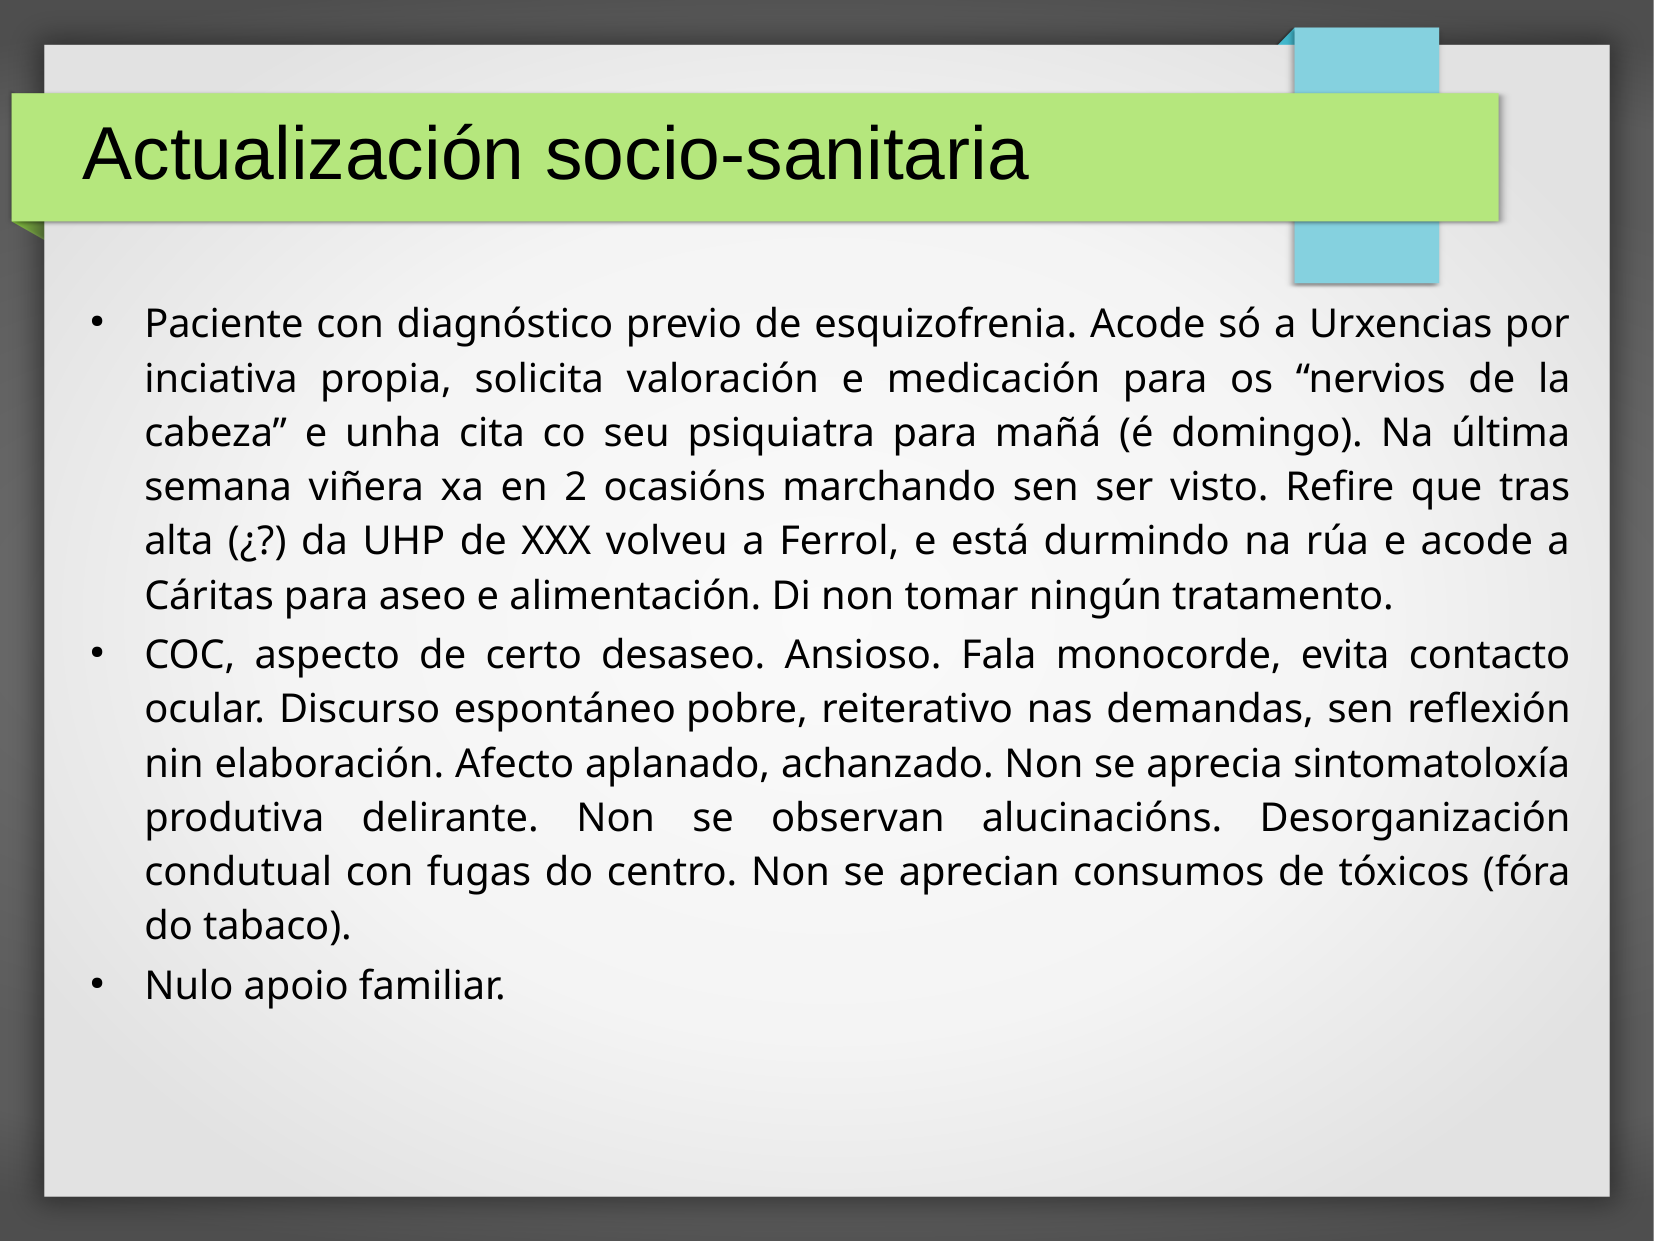

# Actualización socio-sanitaria
Paciente con diagnóstico previo de esquizofrenia. Acode só a Urxencias por inciativa propia, solicita valoración e medicación para os “nervios de la cabeza” e unha cita co seu psiquiatra para mañá (é domingo). Na última semana viñera xa en 2 ocasións marchando sen ser visto. Refire que tras alta (¿?) da UHP de XXX volveu a Ferrol, e está durmindo na rúa e acode a Cáritas para aseo e alimentación. Di non tomar ningún tratamento.
COC, aspecto de certo desaseo. Ansioso. Fala monocorde, evita contacto ocular. Discurso espontáneo pobre, reiterativo nas demandas, sen reflexión nin elaboración. Afecto aplanado, achanzado. Non se aprecia sintomatoloxía produtiva delirante. Non se observan alucinacións. Desorganización condutual con fugas do centro. Non se aprecian consumos de tóxicos (fóra do tabaco).
Nulo apoio familiar.